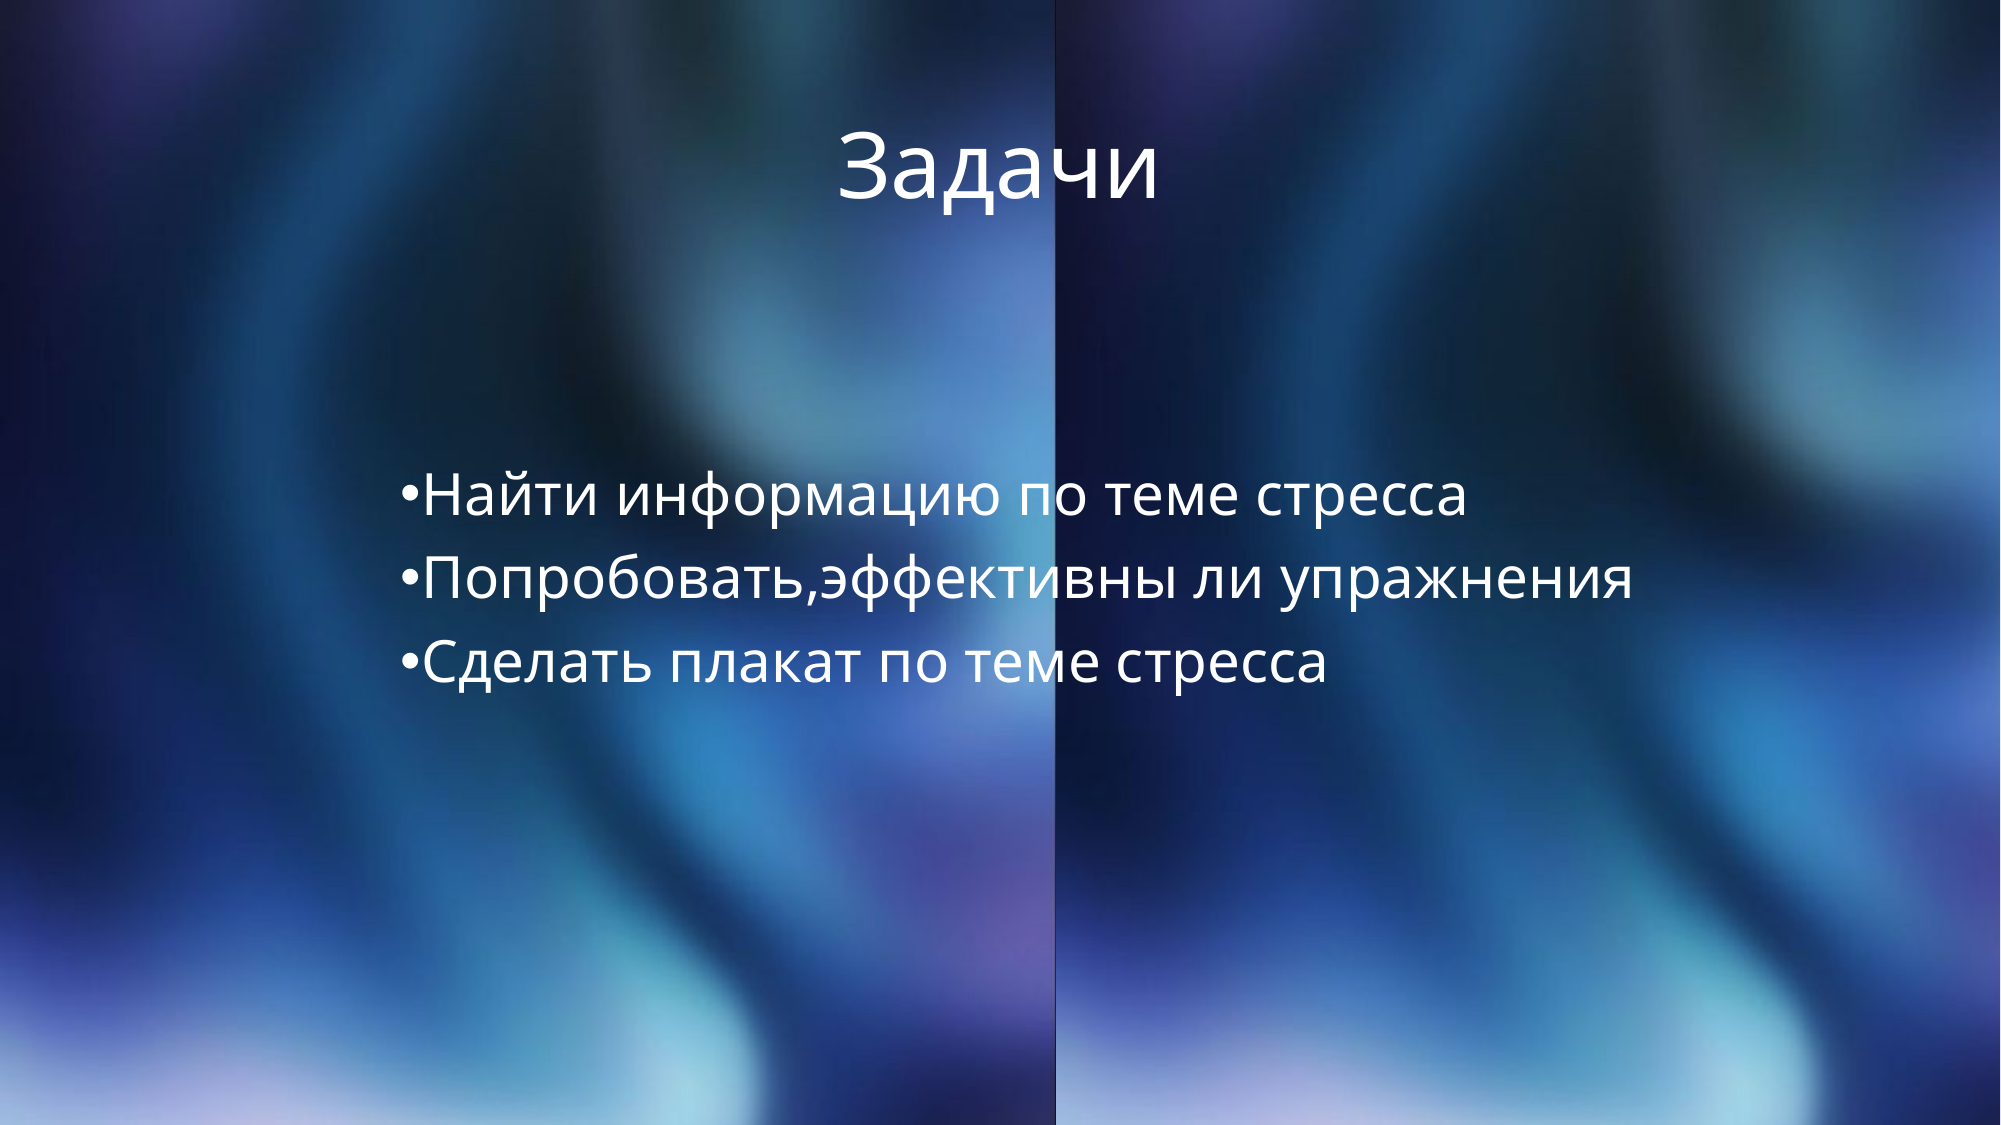

# Задачи
Найти информацию по теме стресса
Попробовать,эффективны ли упражнения
Сделать плакат по теме стресса